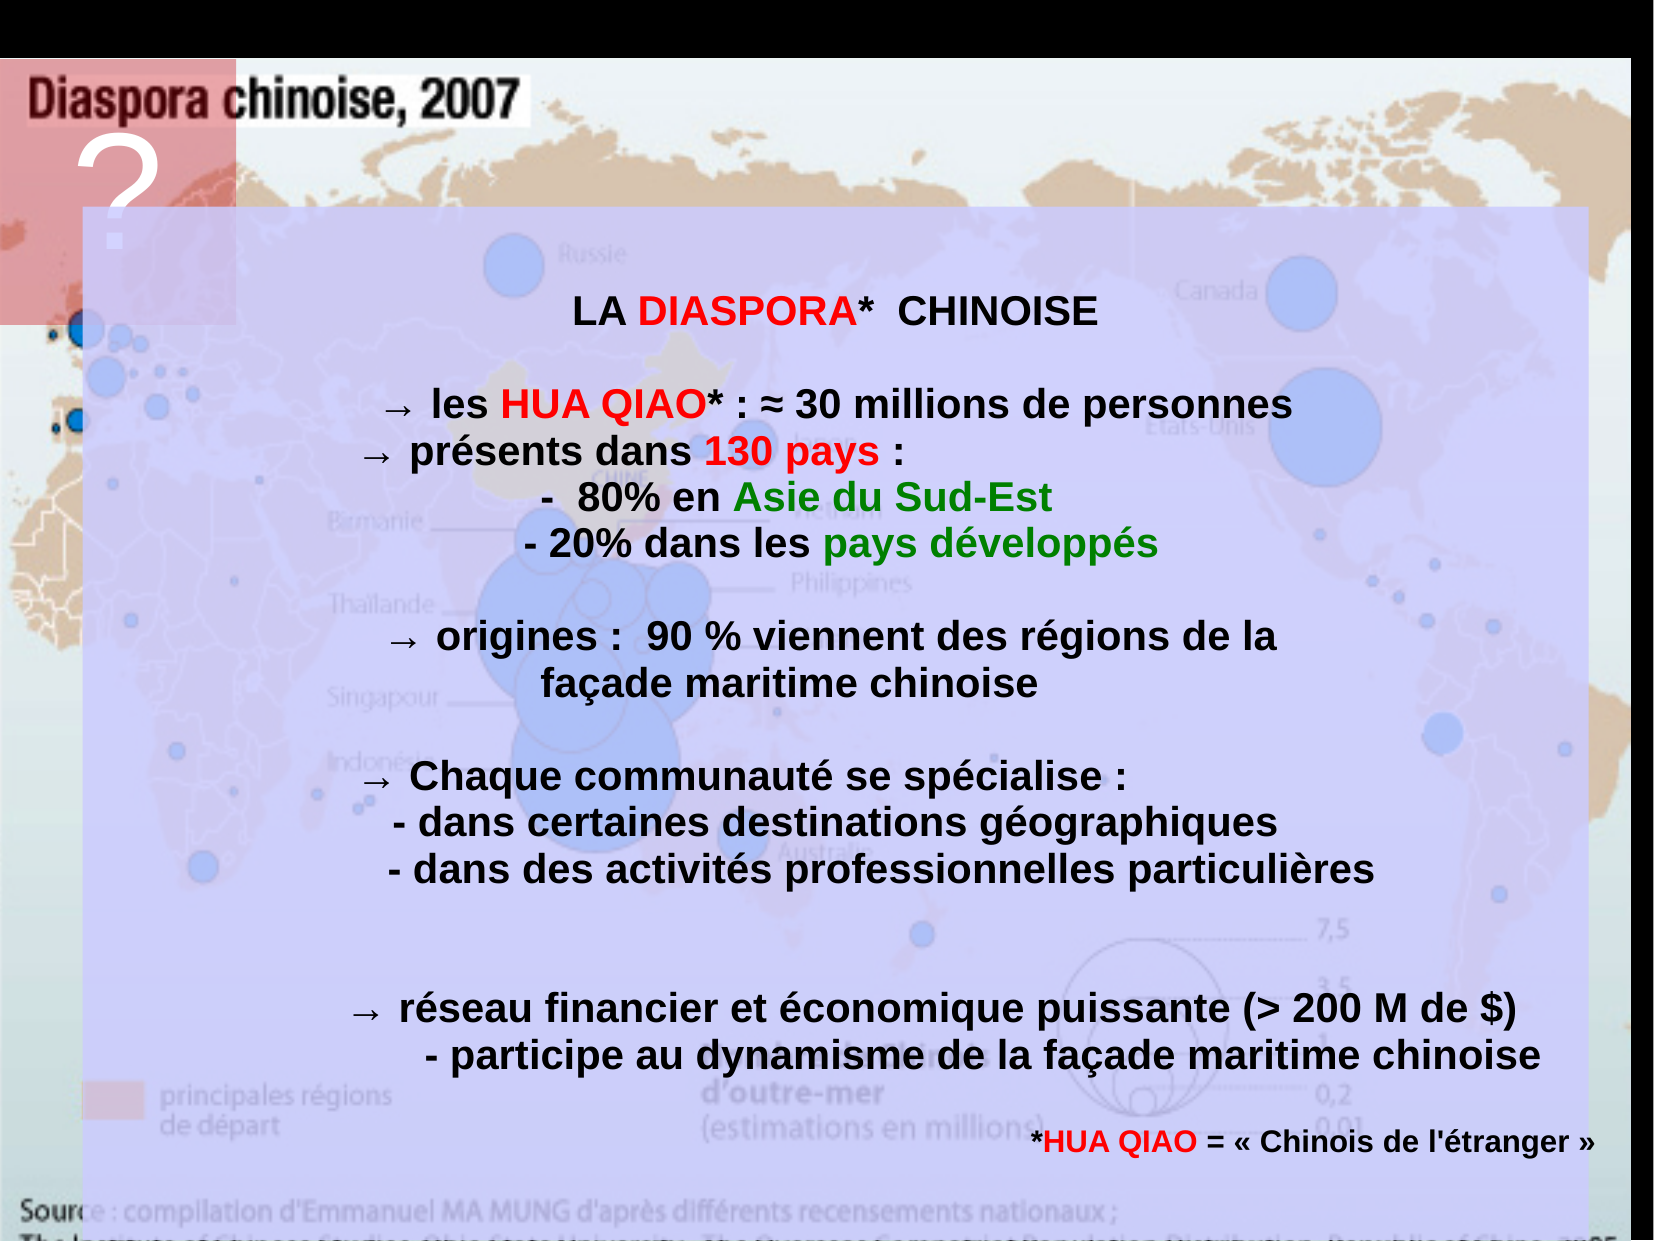

#
?
LA DIASPORA* CHINOISE
→ les HUA QIAO* : ≈ 30 millions de personnes
→ présents dans 130 pays :
- 80% en Asie du Sud-Est
 - 20% dans les pays développés
→ origines : 90 % viennent des régions de la
façade maritime chinoise
→ Chaque communauté se spécialise :
- dans certaines destinations géographiques
 - dans des activités professionnelles particulières
				→ réseau financier et économique puissante (> 200 M de $)
				- participe au dynamisme de la façade maritime chinoise
*HUA QIAO = « Chinois de l'étranger »